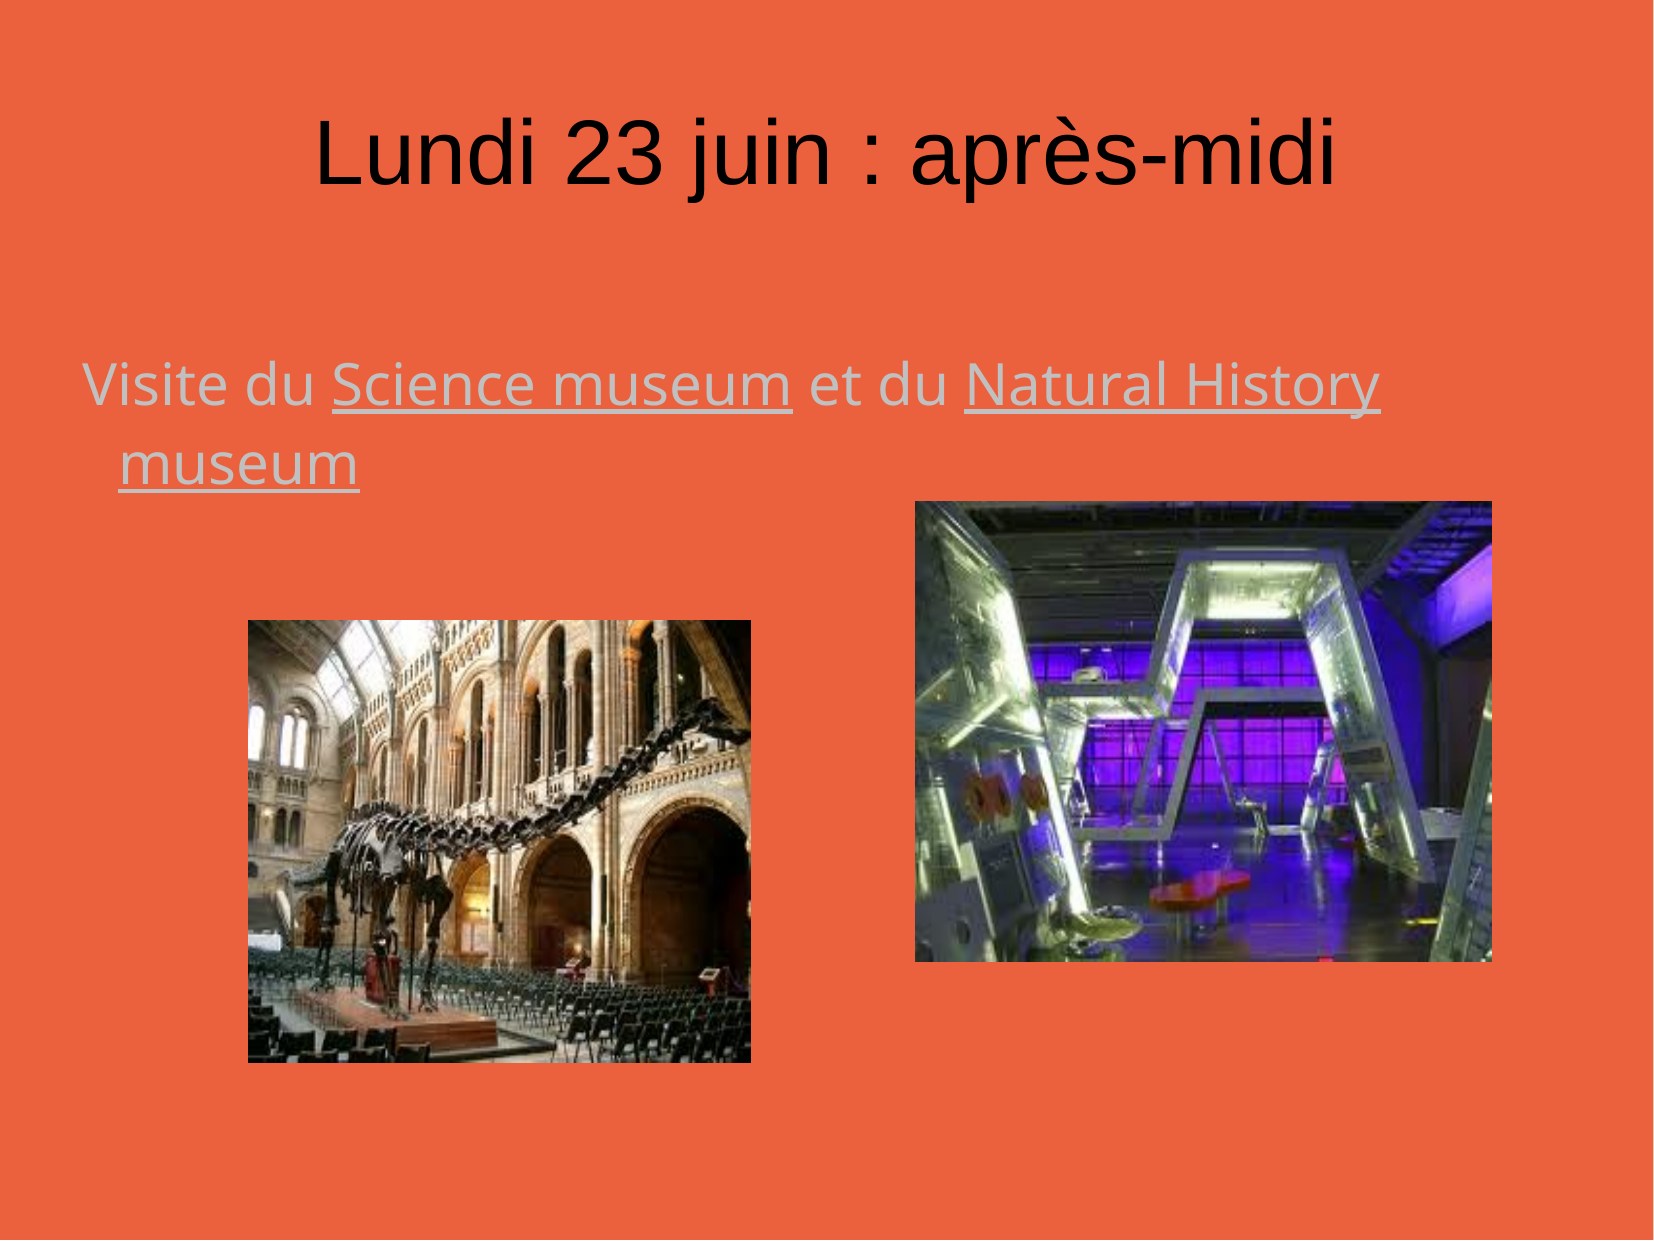

Lundi 23 juin : après-midi
# Visite du Science museum et du Natural History museum